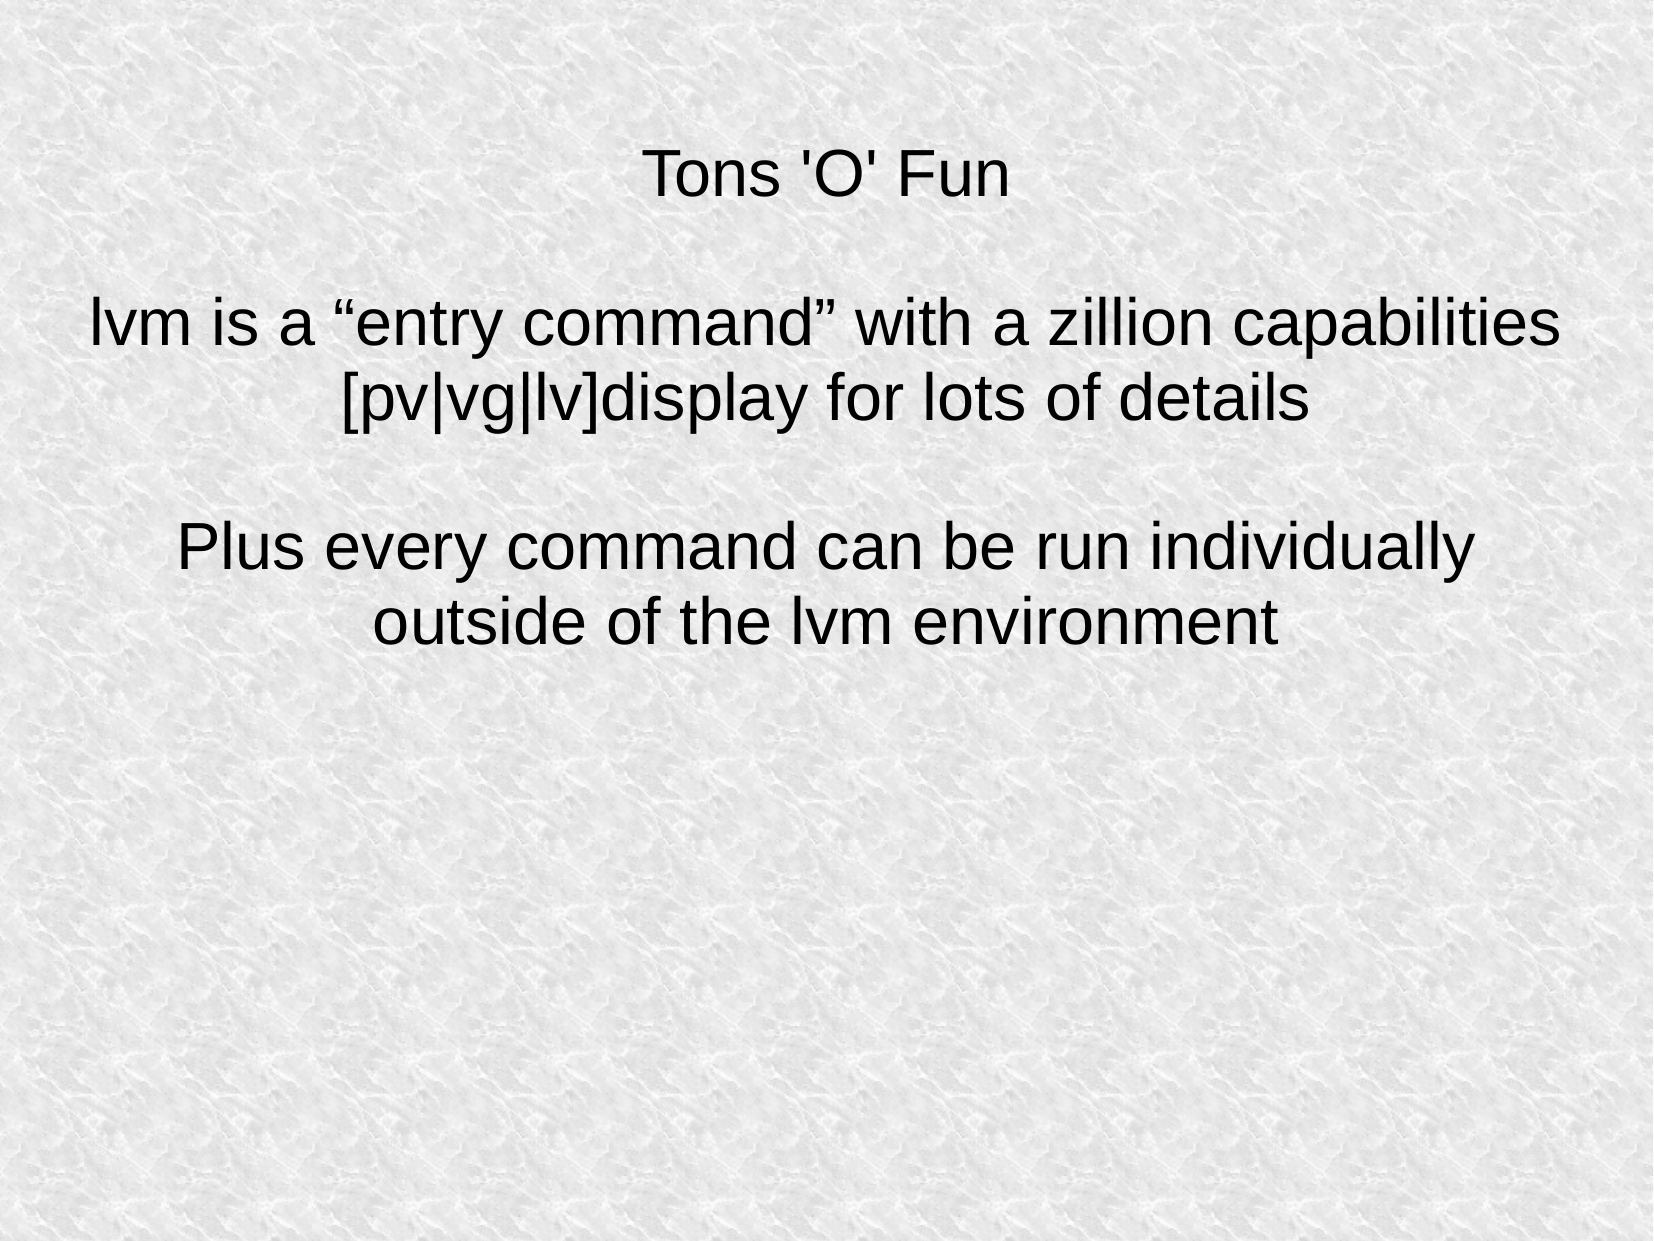

# Tons 'O' Fun
lvm is a “entry command” with a zillion capabilities
[pv|vg|lv]display for lots of details
Plus every command can be run individually outside of the lvm environment